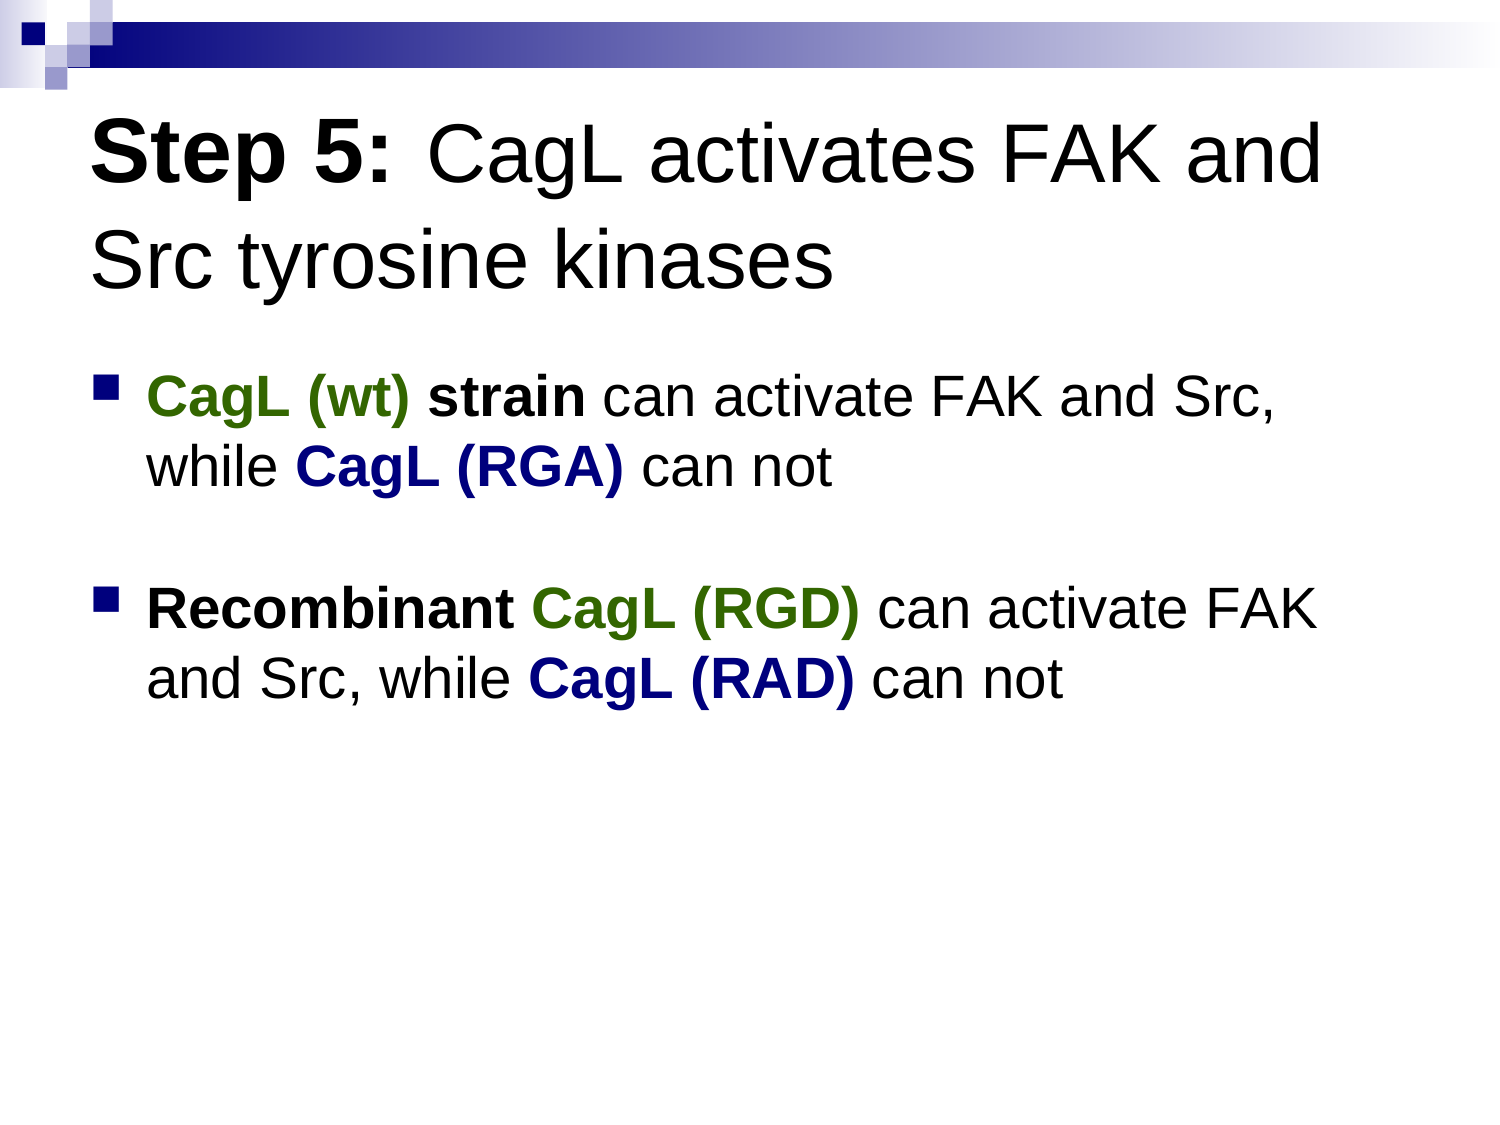

# Step 5: CagL activates FAK and Src tyrosine kinases
CagL (wt) strain can activate FAK and Src, while CagL (RGA) can not
Recombinant CagL (RGD) can activate FAK and Src, while CagL (RAD) can not